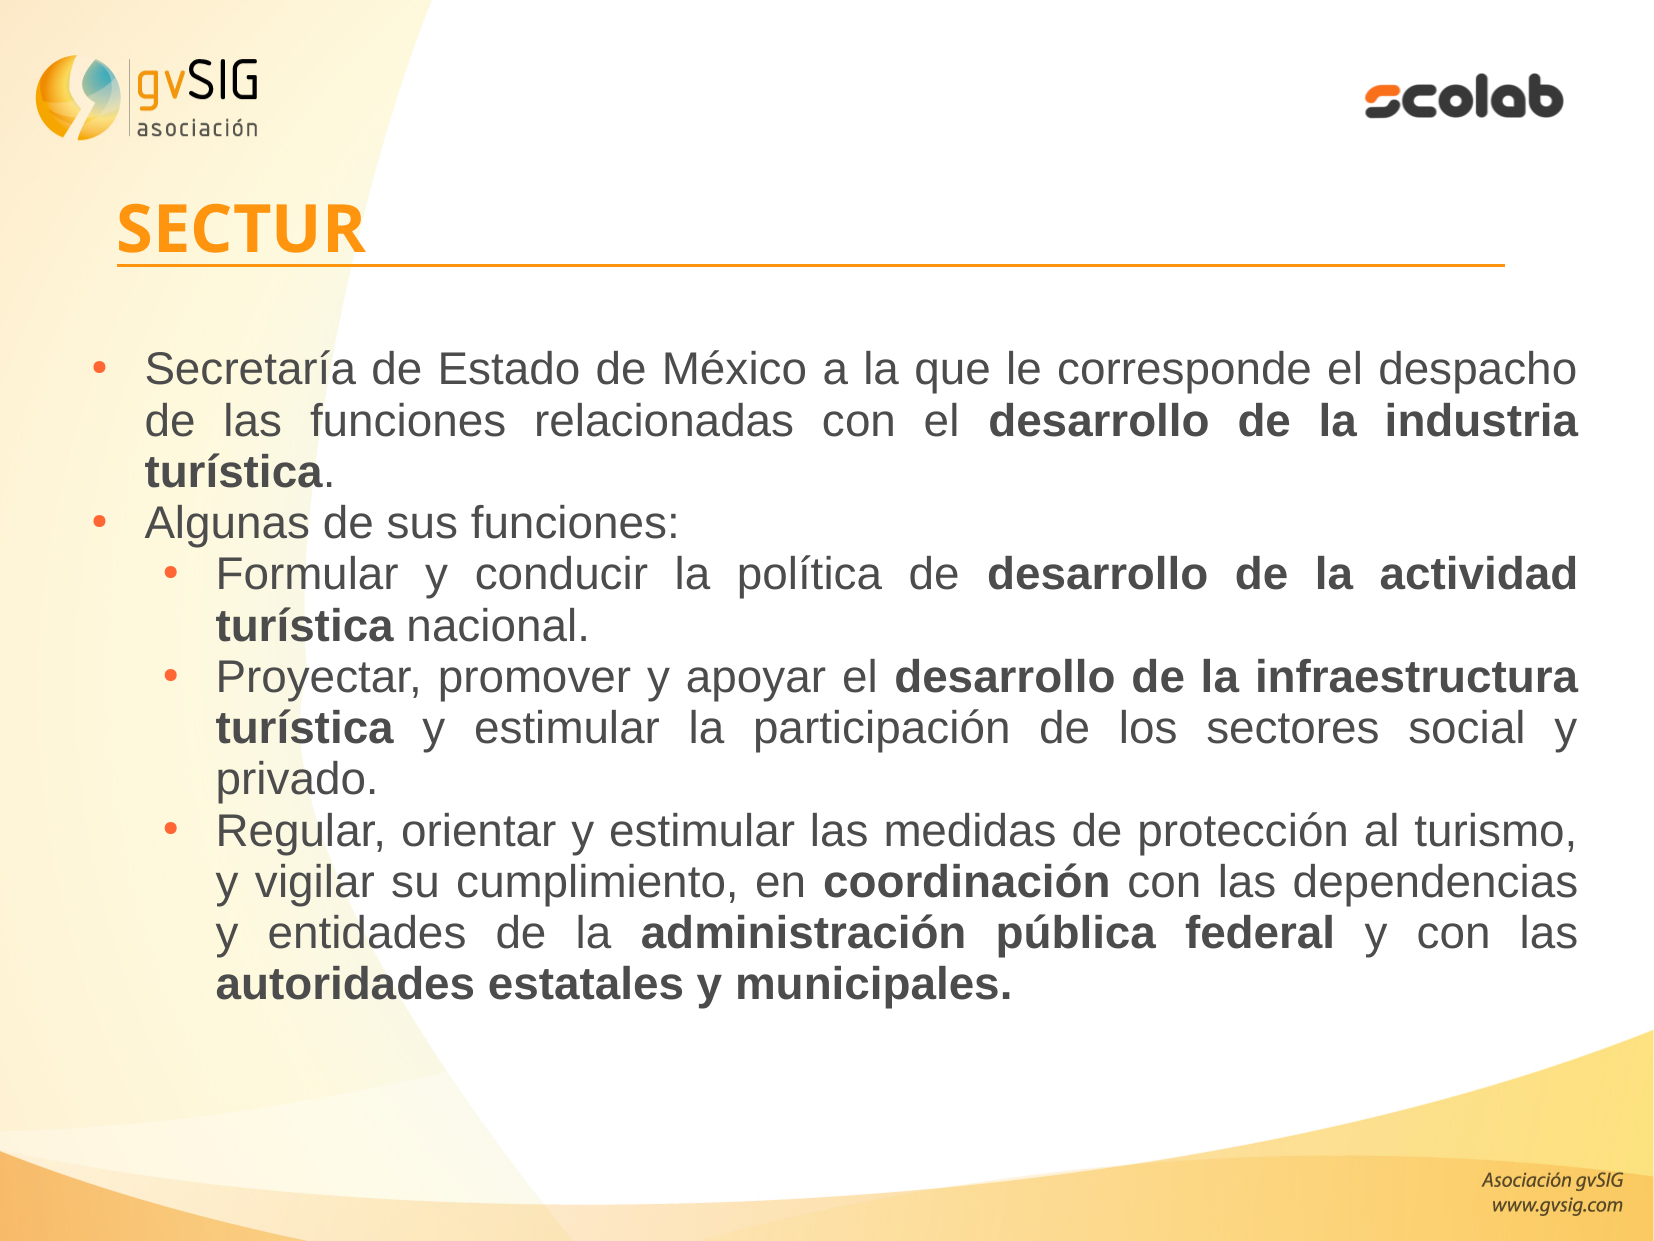

# SECTUR
Secretaría de Estado de México a la que le corresponde el despacho de las funciones relacionadas con el desarrollo de la industria turística.
Algunas de sus funciones:
Formular y conducir la política de desarrollo de la actividad turística nacional.
Proyectar, promover y apoyar el desarrollo de la infraestructura turística y estimular la participación de los sectores social y privado.
Regular, orientar y estimular las medidas de protección al turismo, y vigilar su cumplimiento, en coordinación con las dependencias y entidades de la administración pública federal y con las autoridades estatales y municipales.